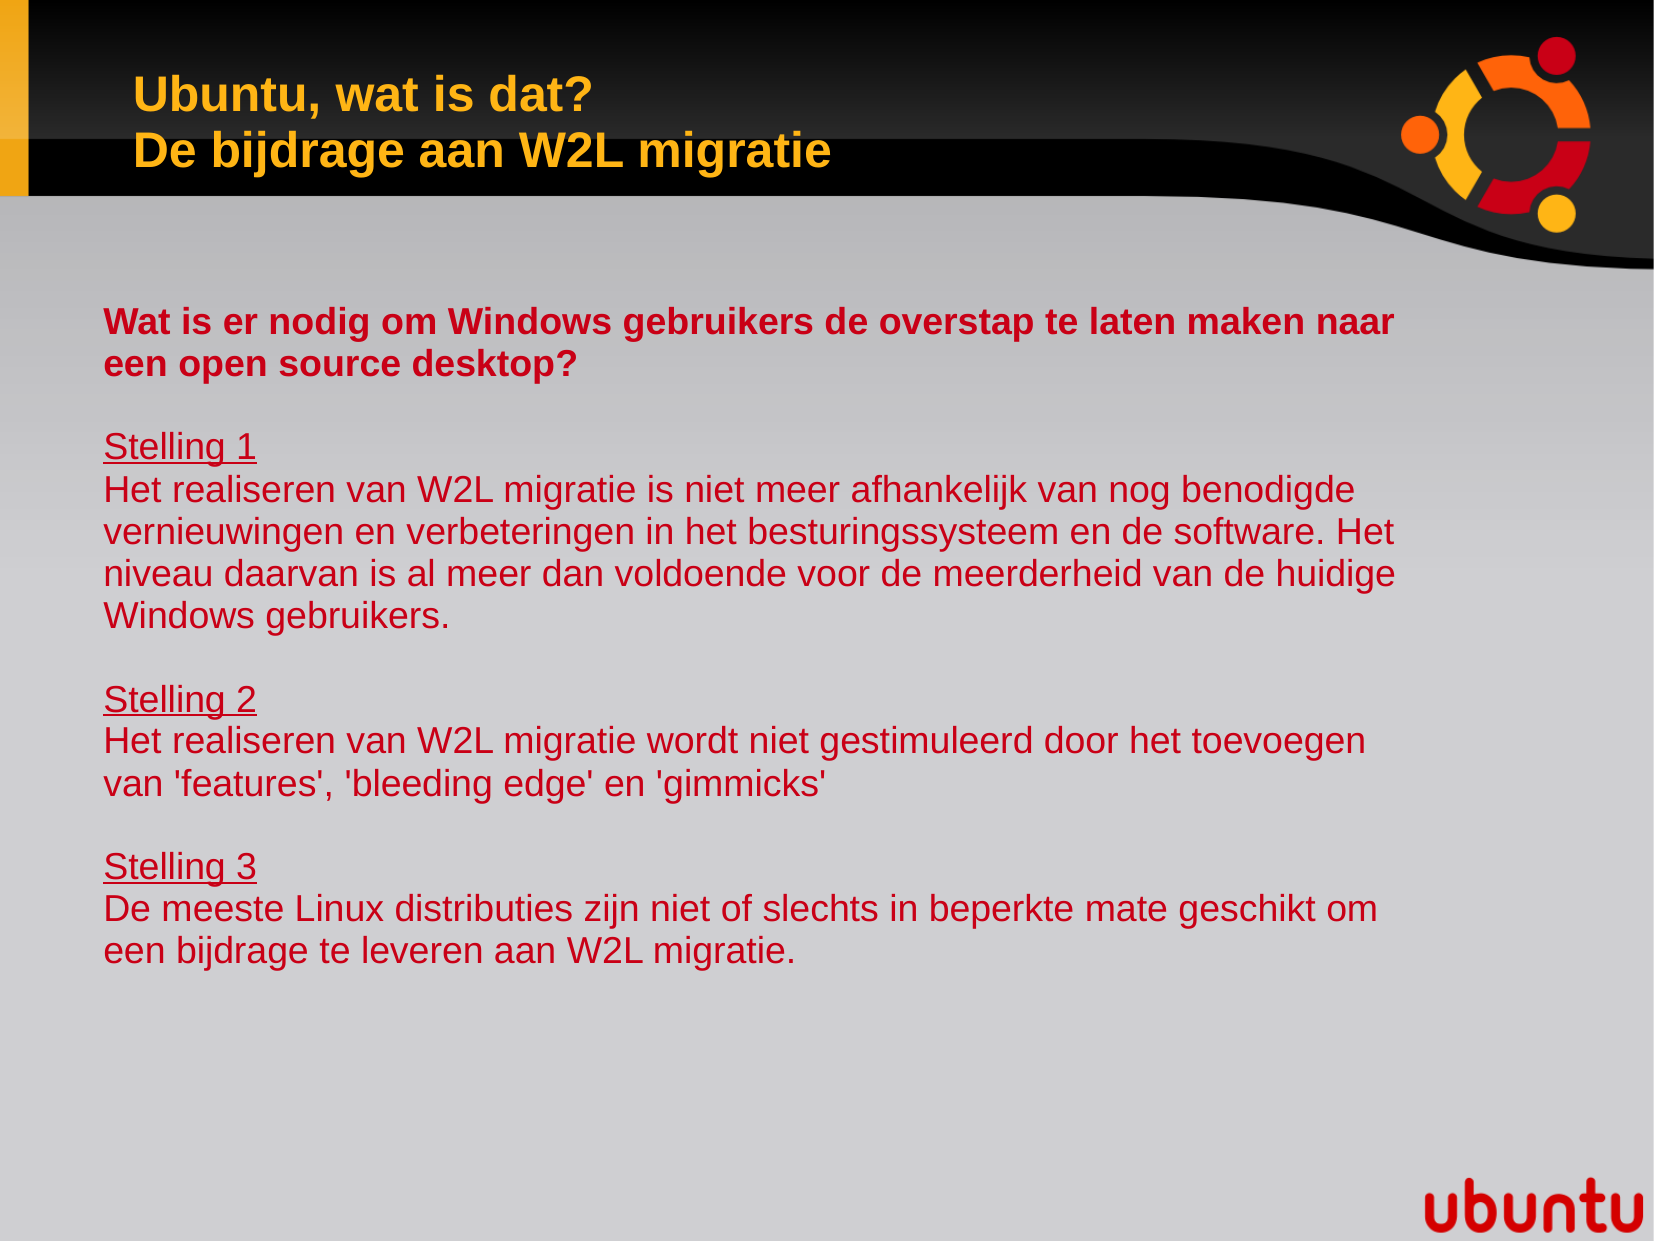

Ubuntu, wat is dat?
De bijdrage aan W2L migratie
Wat is er nodig om Windows gebruikers de overstap te laten maken naar een open source desktop?
Stelling 1
Het realiseren van W2L migratie is niet meer afhankelijk van nog benodigde vernieuwingen en verbeteringen in het besturingssysteem en de software. Het niveau daarvan is al meer dan voldoende voor de meerderheid van de huidige Windows gebruikers.
Stelling 2
Het realiseren van W2L migratie wordt niet gestimuleerd door het toevoegen van 'features', 'bleeding edge' en 'gimmicks'
Stelling 3
De meeste Linux distributies zijn niet of slechts in beperkte mate geschikt om een bijdrage te leveren aan W2L migratie.